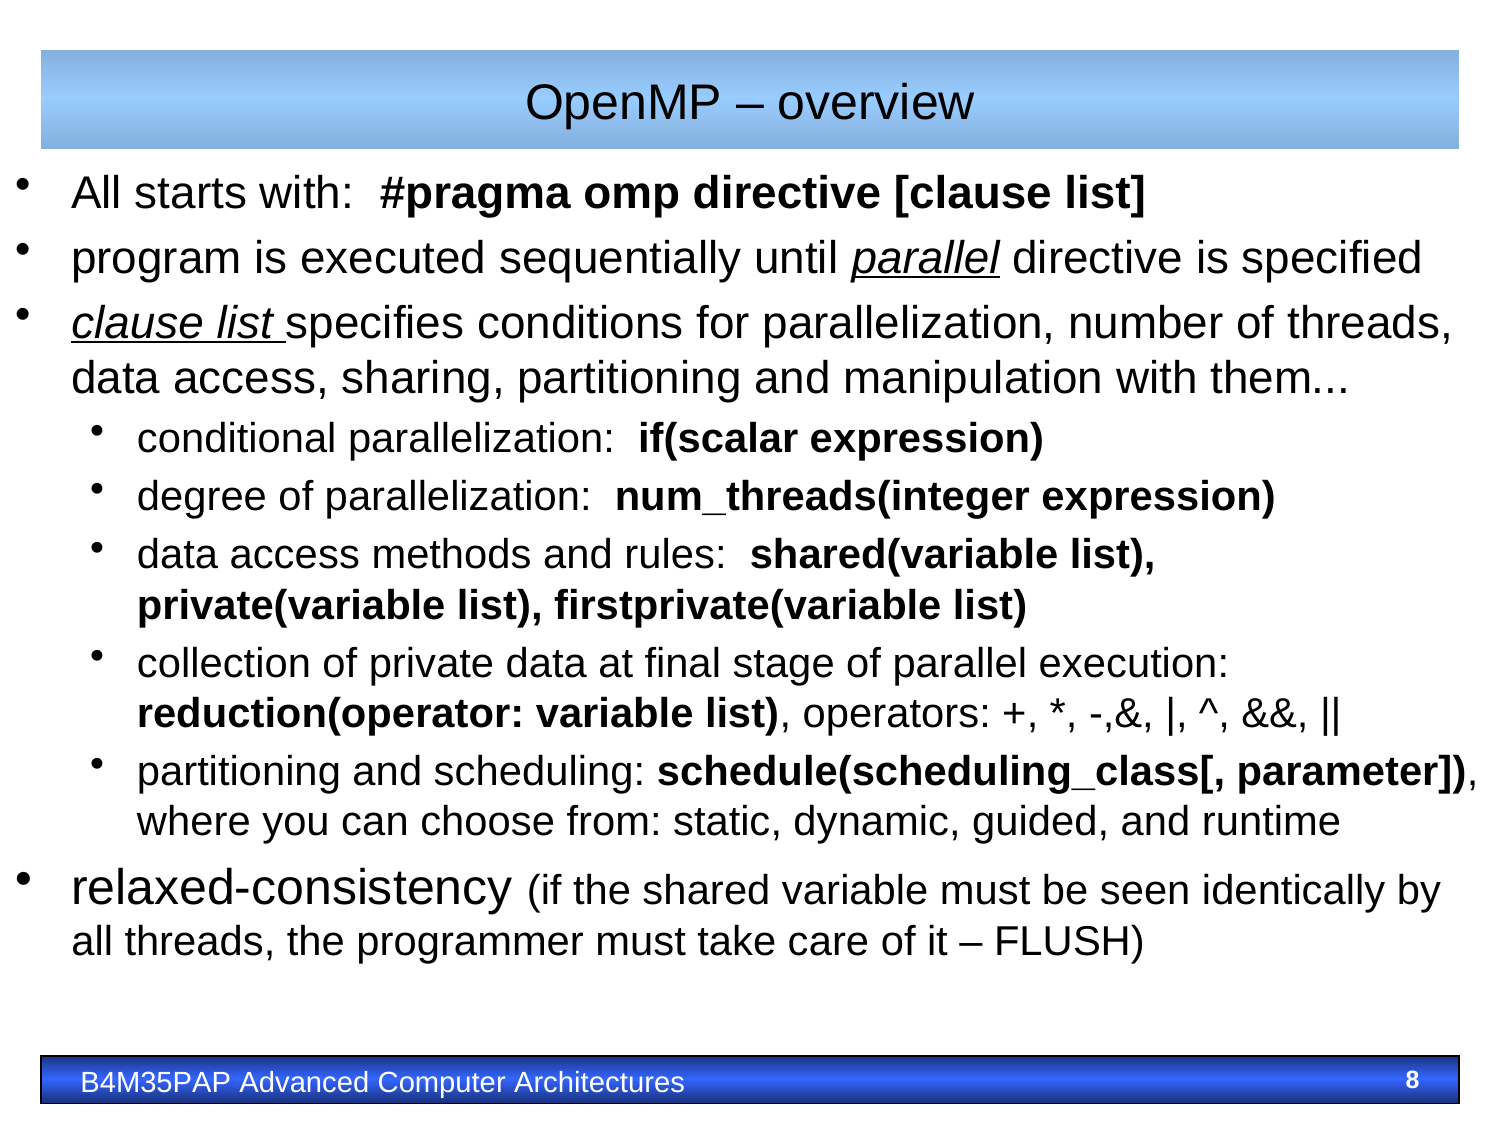

# OpenMP – overview
All starts with: #pragma omp directive [clause list]
program is executed sequentially until parallel directive is specified
clause list specifies conditions for parallelization, number of threads, data access, sharing, partitioning and manipulation with them...
conditional parallelization: if(scalar expression)
degree of parallelization: num_threads(integer expression)
data access methods and rules: shared(variable list), private(variable list), firstprivate(variable list)
collection of private data at final stage of parallel execution: reduction(operator: variable list), operators: +, *, -,&, |, ^, &&, ||
partitioning and scheduling: schedule(scheduling_class[, parameter]), where you can choose from: static, dynamic, guided, and runtime
relaxed-consistency (if the shared variable must be seen identically by all threads, the programmer must take care of it – FLUSH)